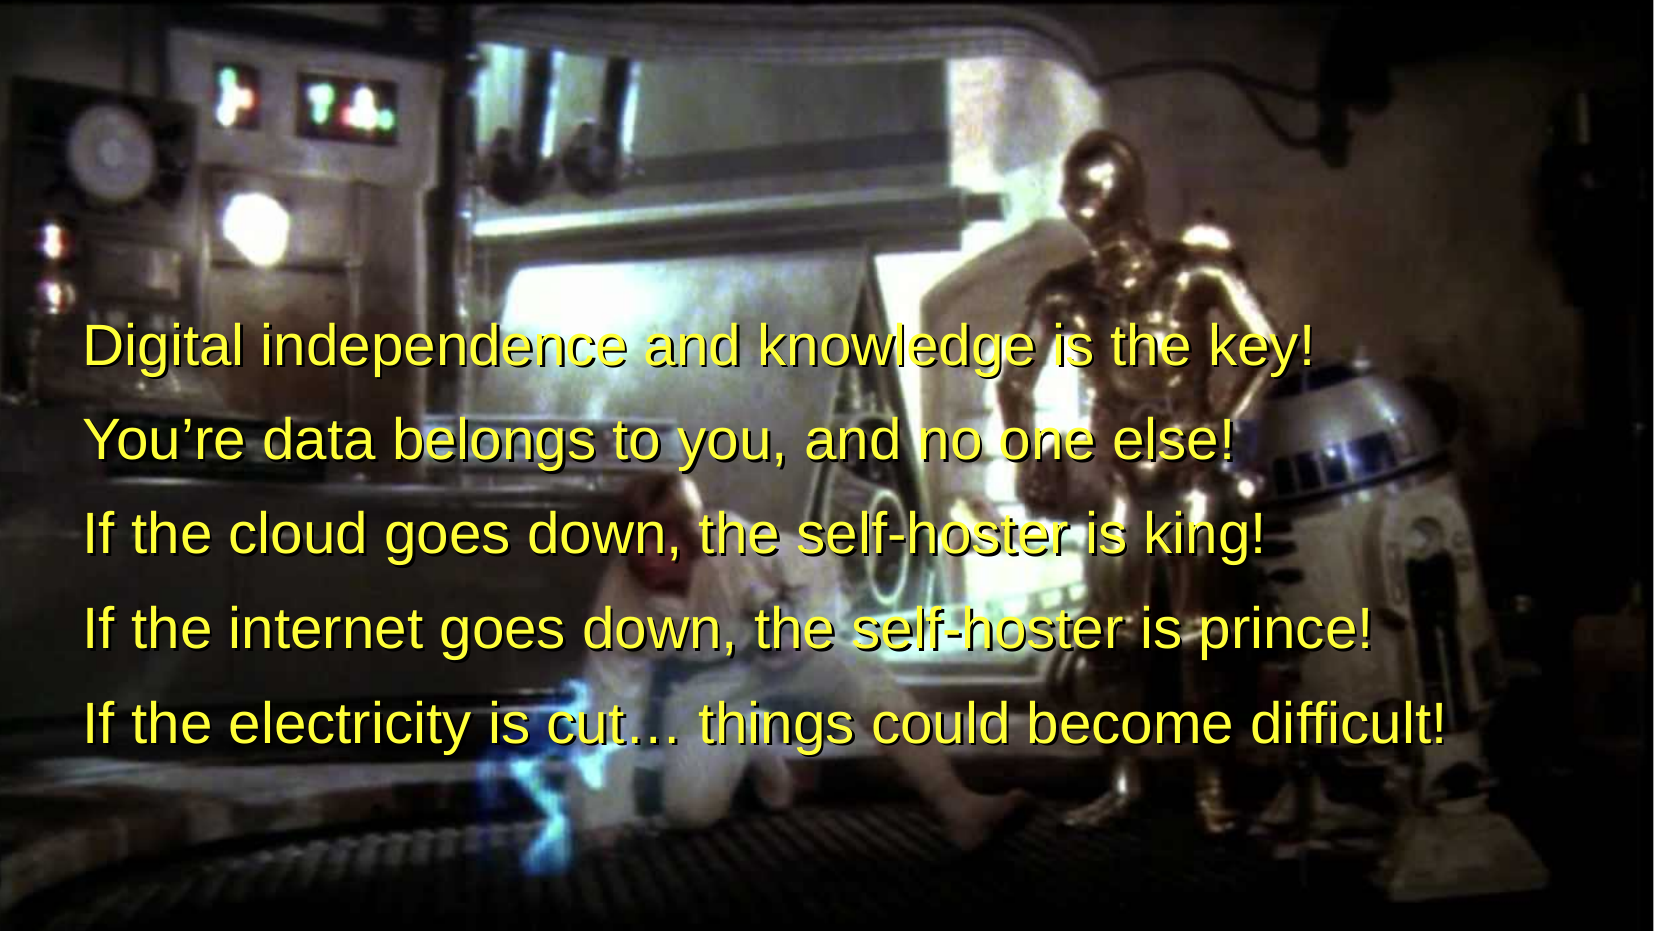

#
Digital independence and knowledge is the key!
You’re data belongs to you, and no one else!
If the cloud goes down, the self-hoster is king!
If the internet goes down, the self-hoster is prince!
If the electricity is cut… things could become difficult!